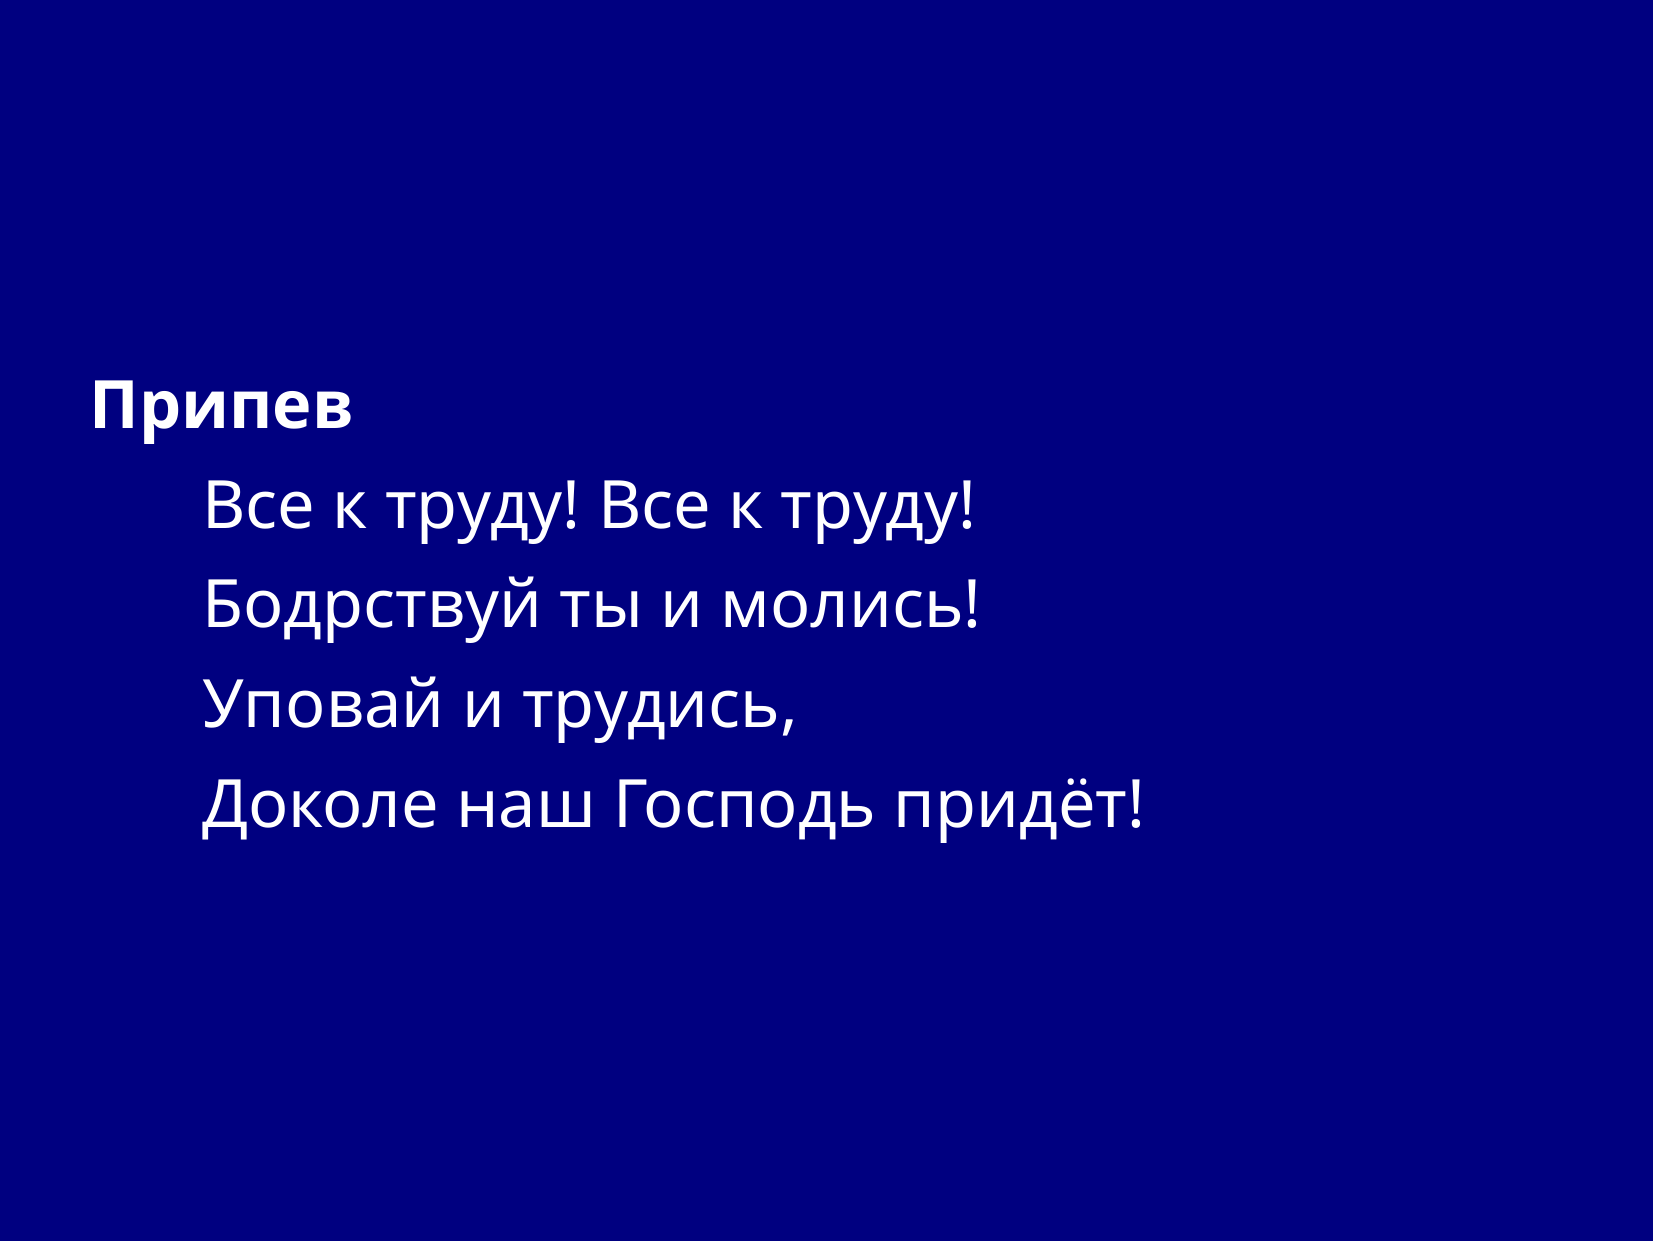

Припев
	Все к труду! Все к труду!
	Бодрствуй ты и молись!
	Уповай и трудись,
	Доколе наш Господь придёт!